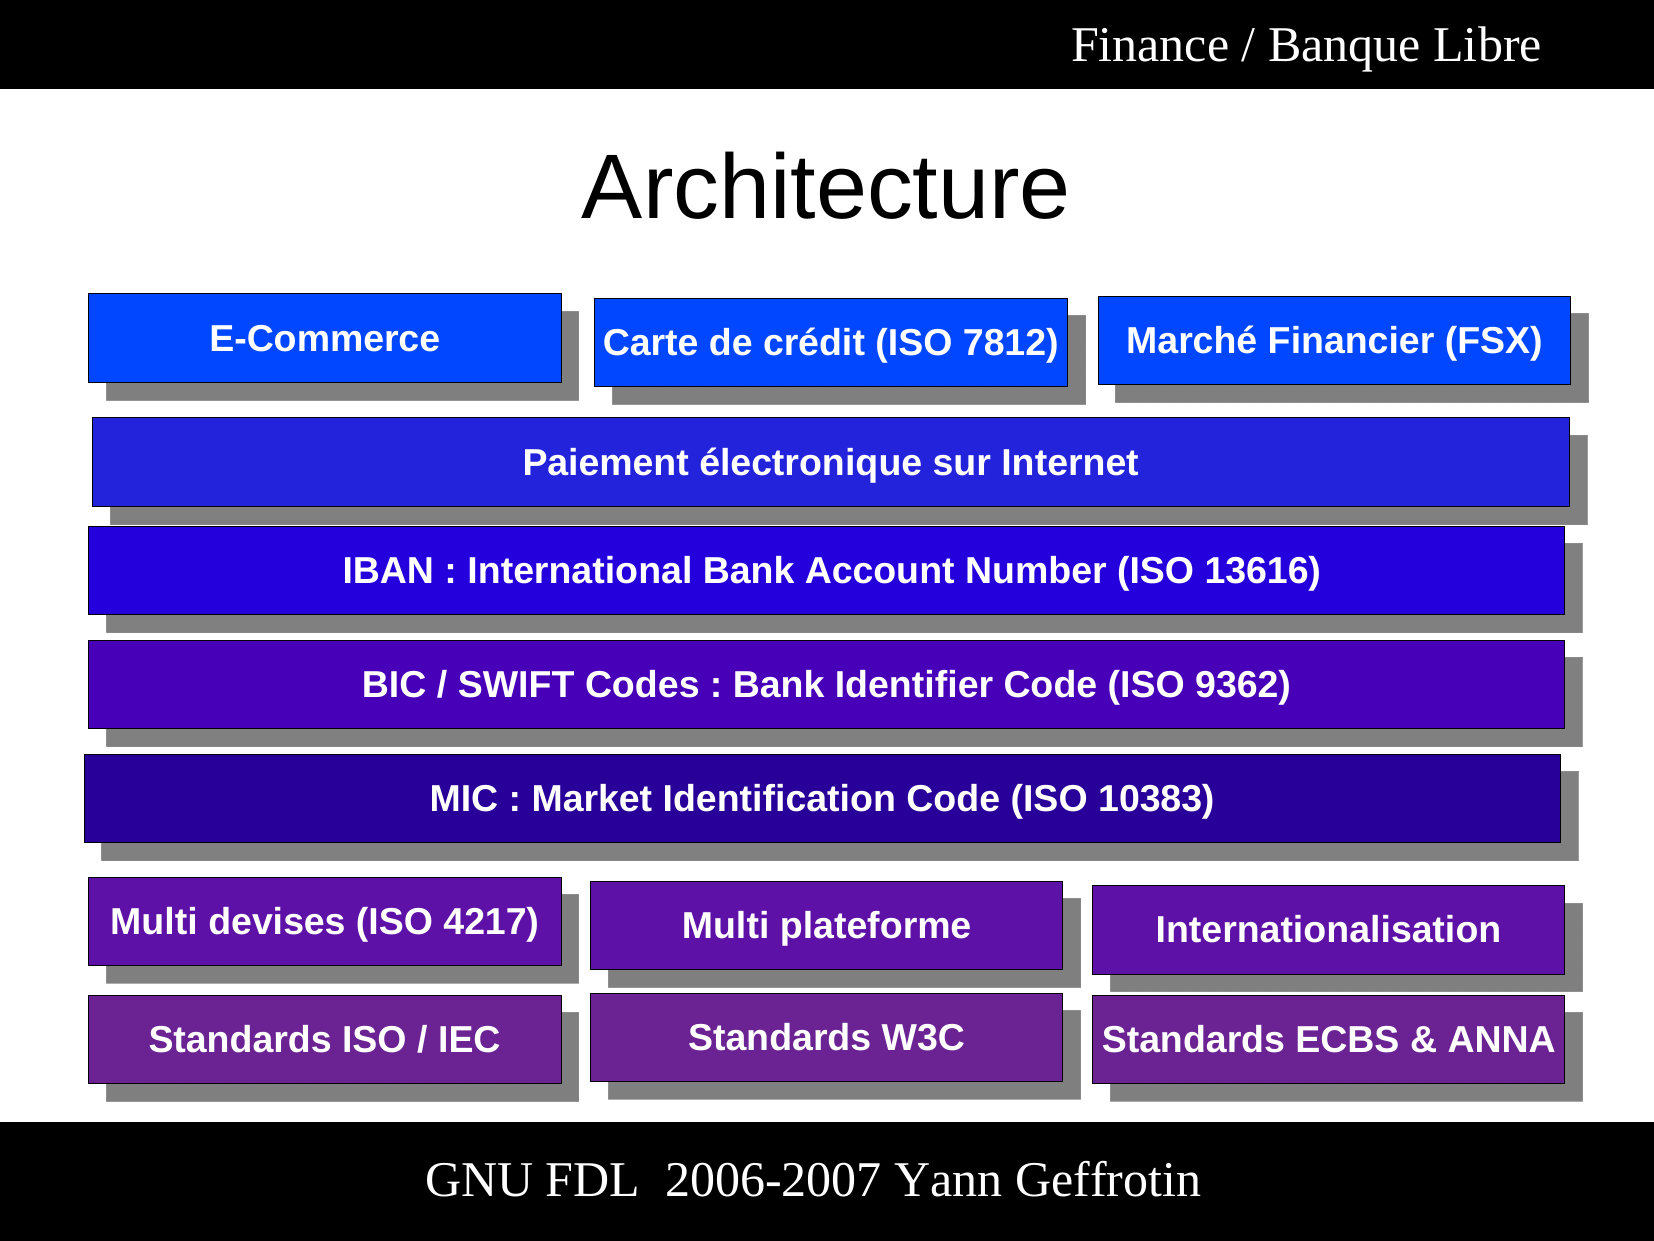

# Architecture
E-Commerce
Marché Financier (FSX)
Carte de crédit (ISO 7812)
Paiement électronique sur Internet
 IBAN : International Bank Account Number (ISO 13616)
BIC / SWIFT Codes : Bank Identifier Code (ISO 9362)
MIC : Market Identification Code (ISO 10383)
Multi devises (ISO 4217)
Multi plateforme
Internationalisation
Standards W3C
Standards ECBS & ANNA
Standards ISO / IEC